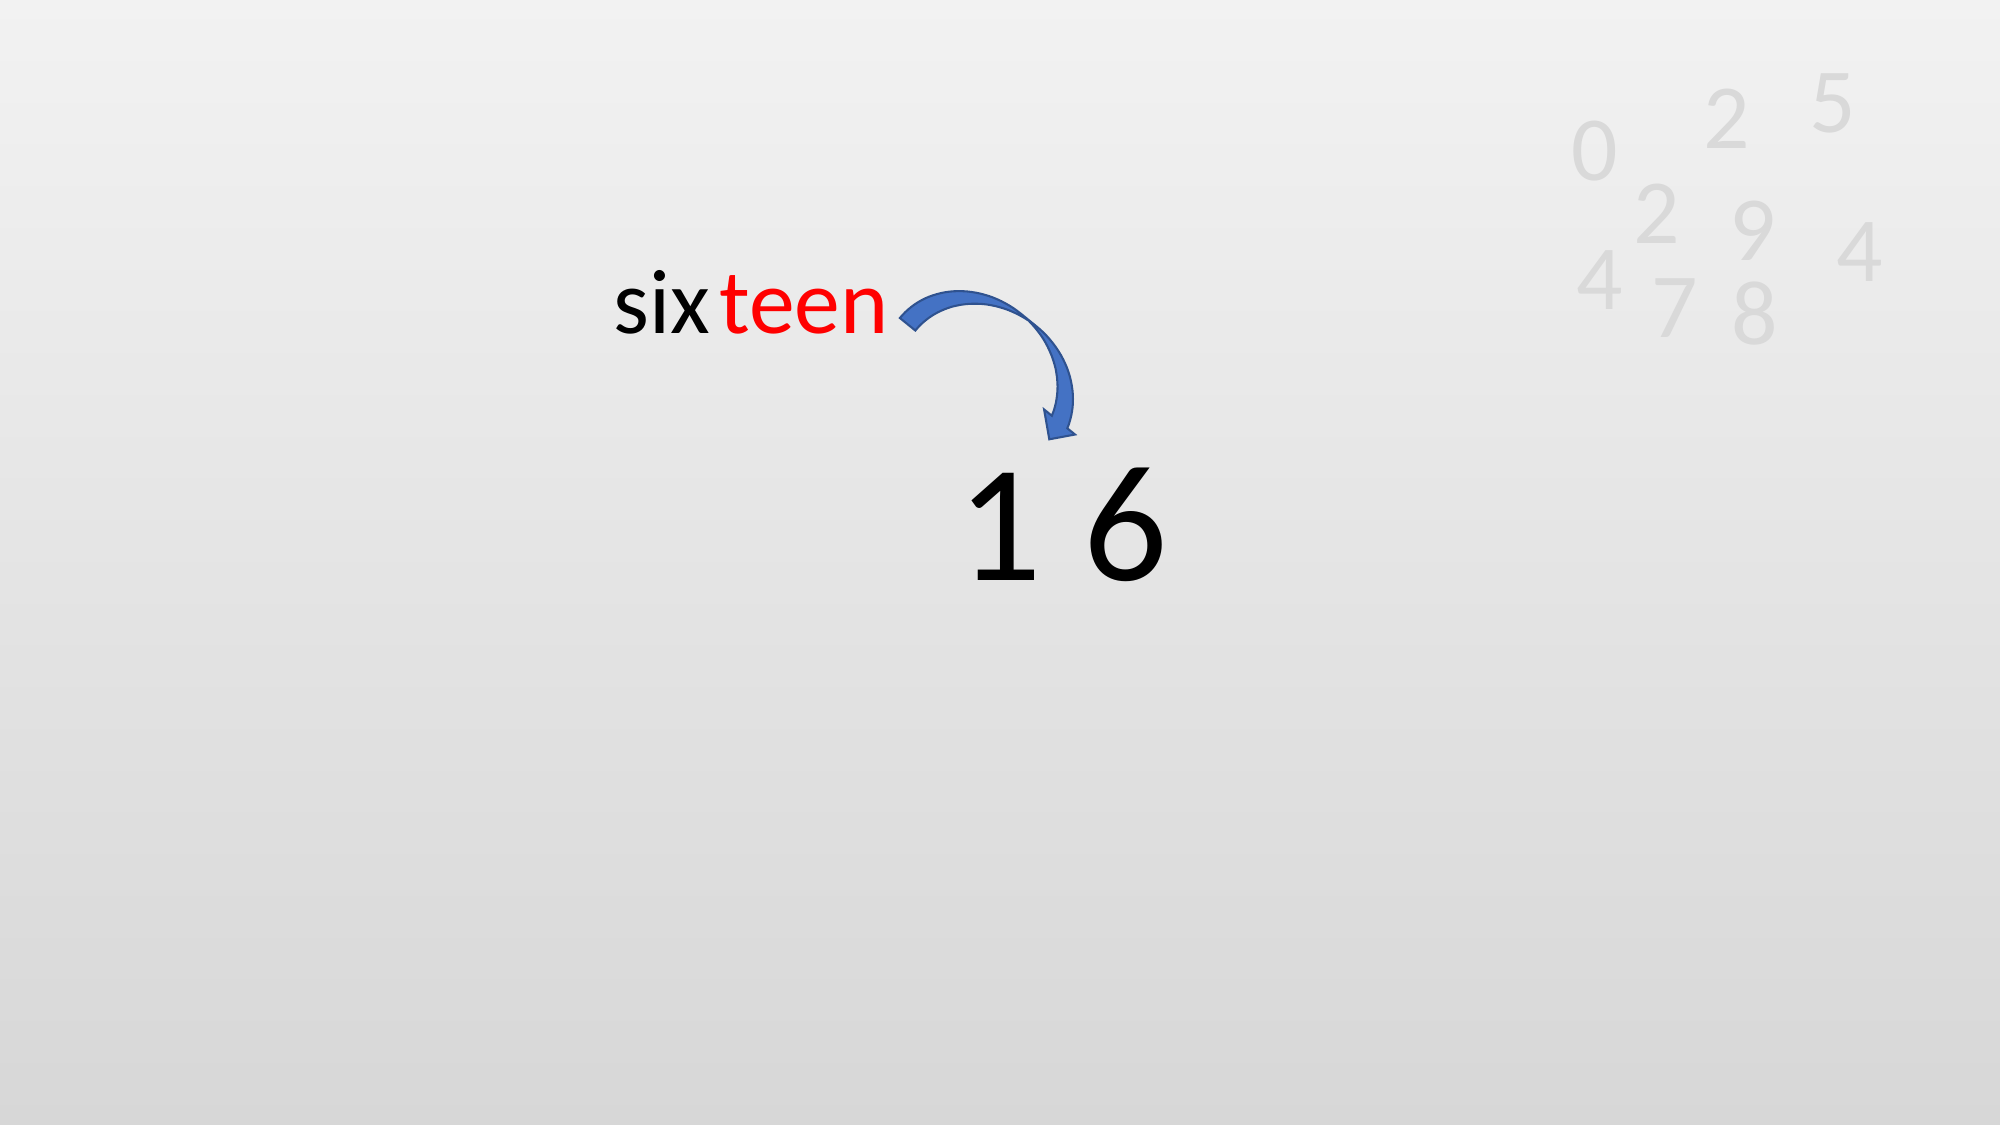

5
2
0
2
9
4
4
six
teen
7
8
1
6